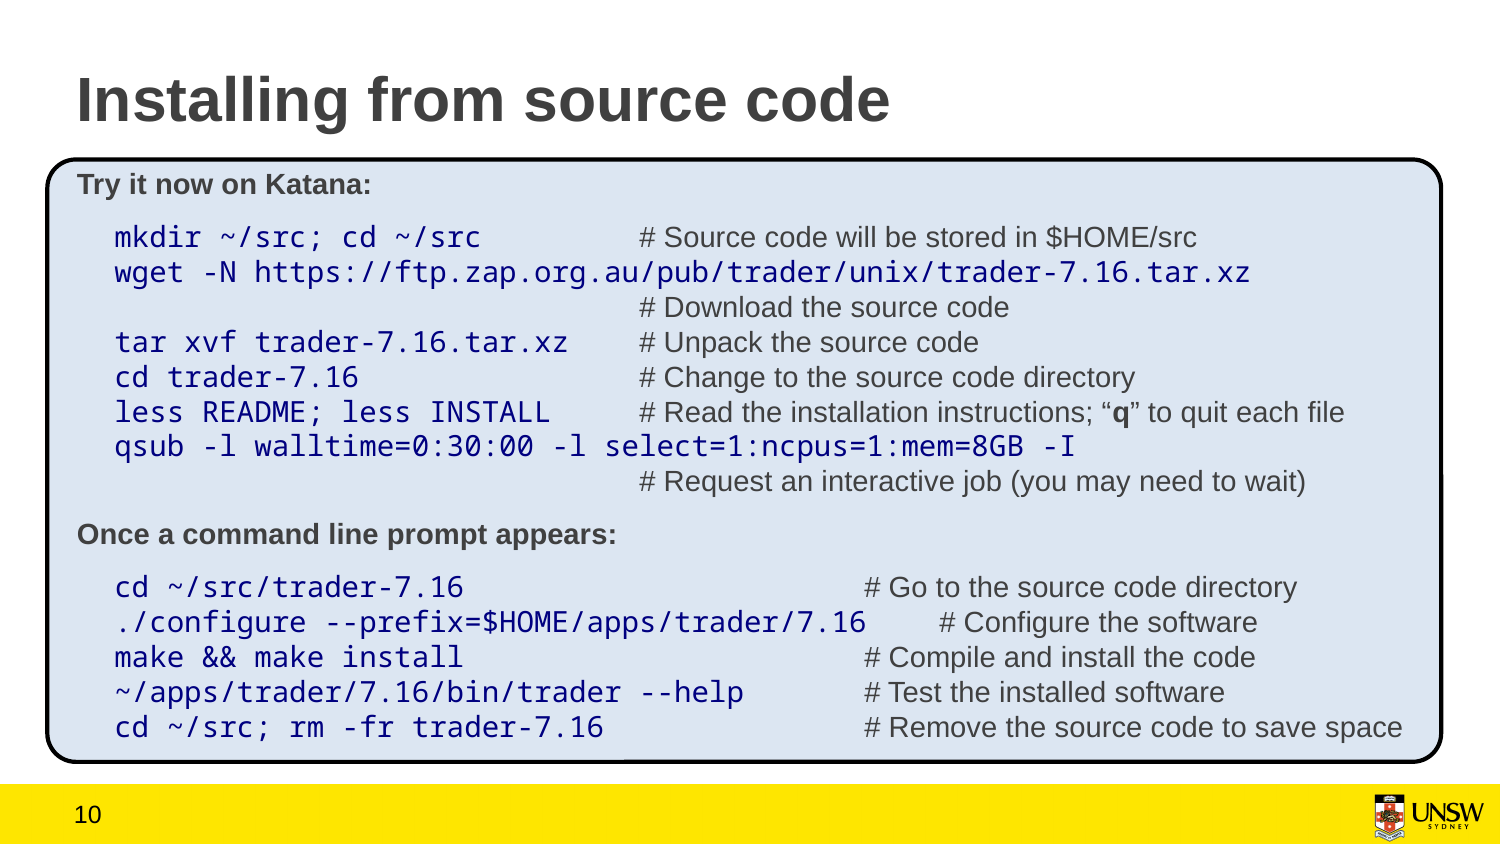

# Installing from source code
Try it now on Katana:
mkdir ~/src; cd ~/src			# Source code will be stored in $HOME/src
wget -N https://ftp.zap.org.au/pub/trader/unix/trader-7.16.tar.xz									# Download the source code
tar xvf trader-7.16.tar.xz	# Unpack the source code
cd trader-7.16				# Change to the source code directory
less README; less INSTALL		# Read the installation instructions; “q” to quit each file
qsub -l walltime=0:30:00 -l select=1:ncpus=1:mem=8GB -I
							# Request an interactive job (you may need to wait)
Once a command line prompt appears:
cd ~/src/trader-7.16						# Go to the source code directory
./configure --prefix=$HOME/apps/trader/7.16	# Configure the software
make && make install						# Compile and install the code
~/apps/trader/7.16/bin/trader --help		# Test the installed software
cd ~/src; rm -fr trader-7.16				# Remove the source code to save space